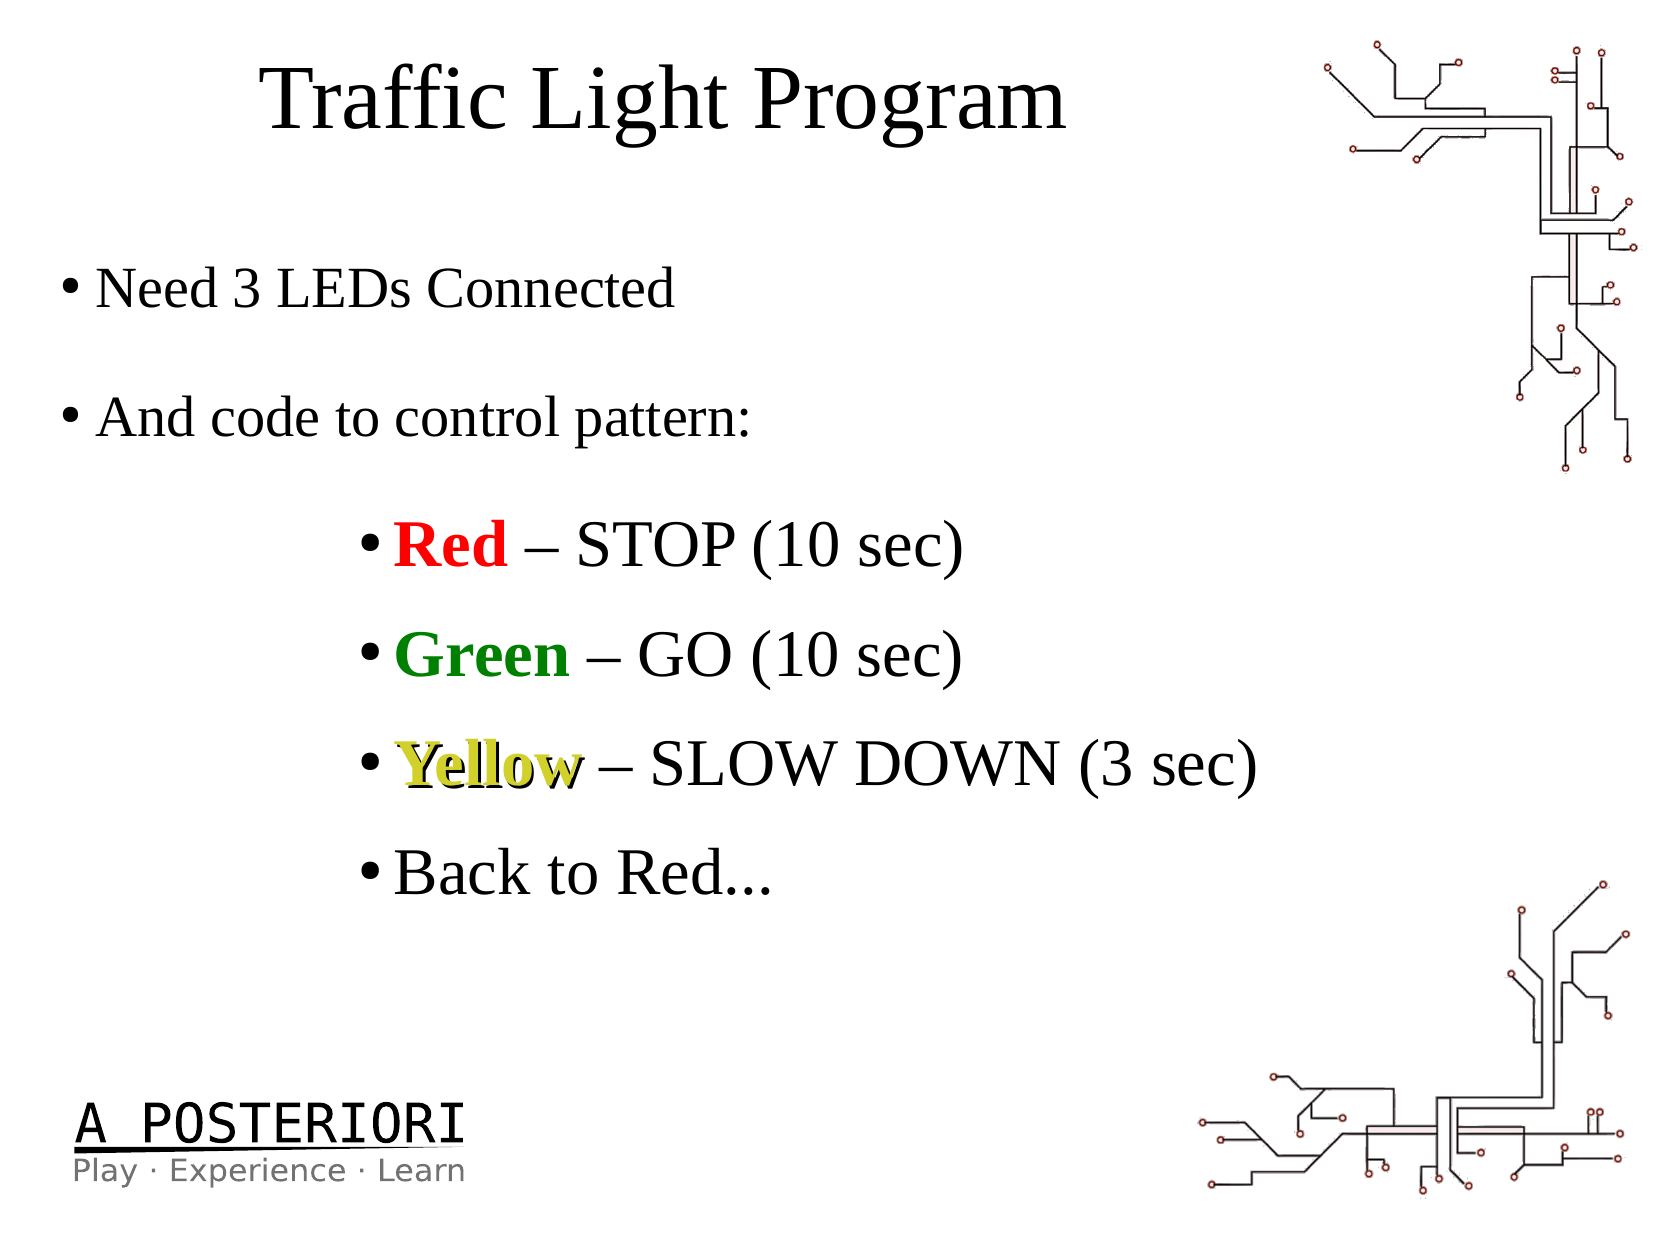

# Traffic Light Program
Need 3 LEDs Connected
And code to control pattern:
Red – STOP (10 sec)
Green – GO (10 sec)
Yellow – SLOW DOWN (3 sec)
Back to Red...